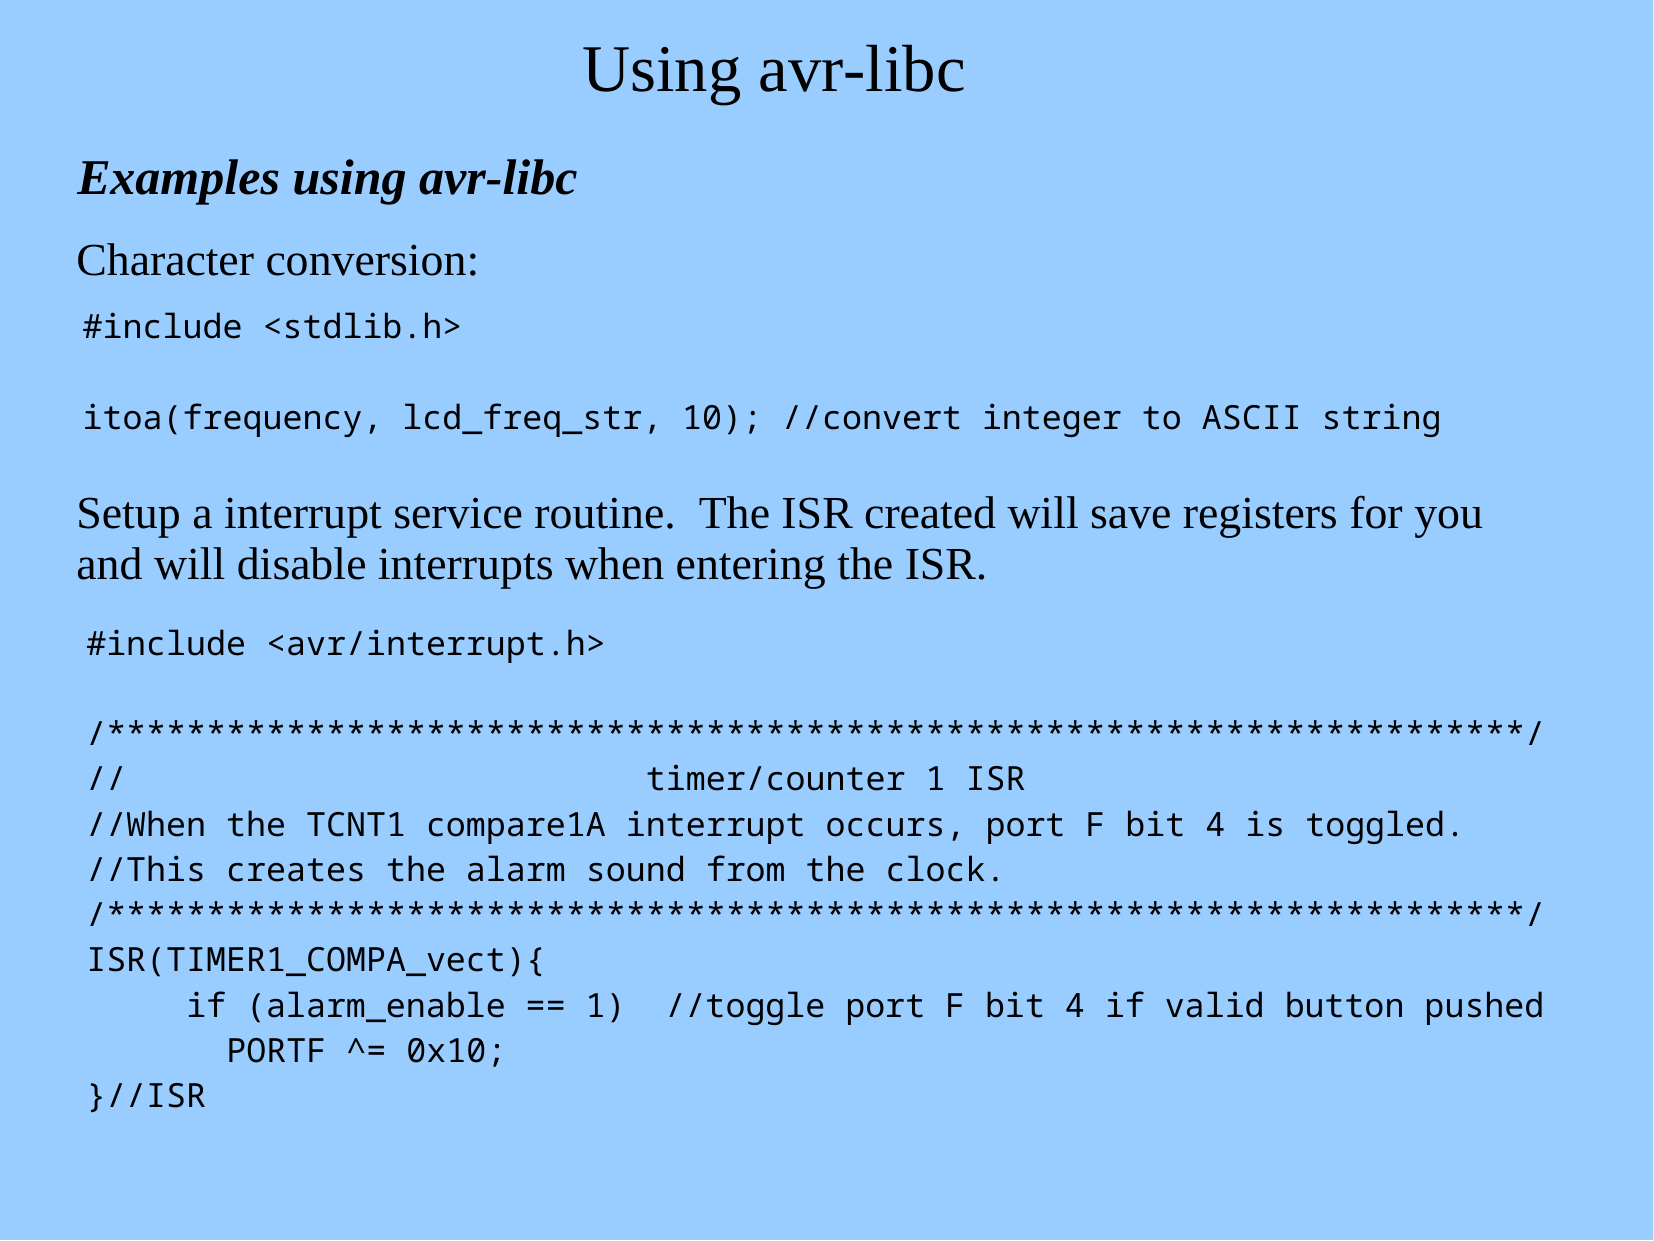

Using avr-libc
Examples using avr-libc
Character conversion:
Setup a interrupt service routine. The ISR created will save registers for you
and will disable interrupts when entering the ISR.
#include <stdlib.h>
itoa(frequency, lcd_freq_str, 10); //convert integer to ASCII string
#include <avr/interrupt.h>
/***********************************************************************/
// timer/counter 1 ISR
//When the TCNT1 compare1A interrupt occurs, port F bit 4 is toggled.
//This creates the alarm sound from the clock.
/***********************************************************************/
ISR(TIMER1_COMPA_vect){
 if (alarm_enable == 1) //toggle port F bit 4 if valid button pushed
 PORTF ^= 0x10;
}//ISR